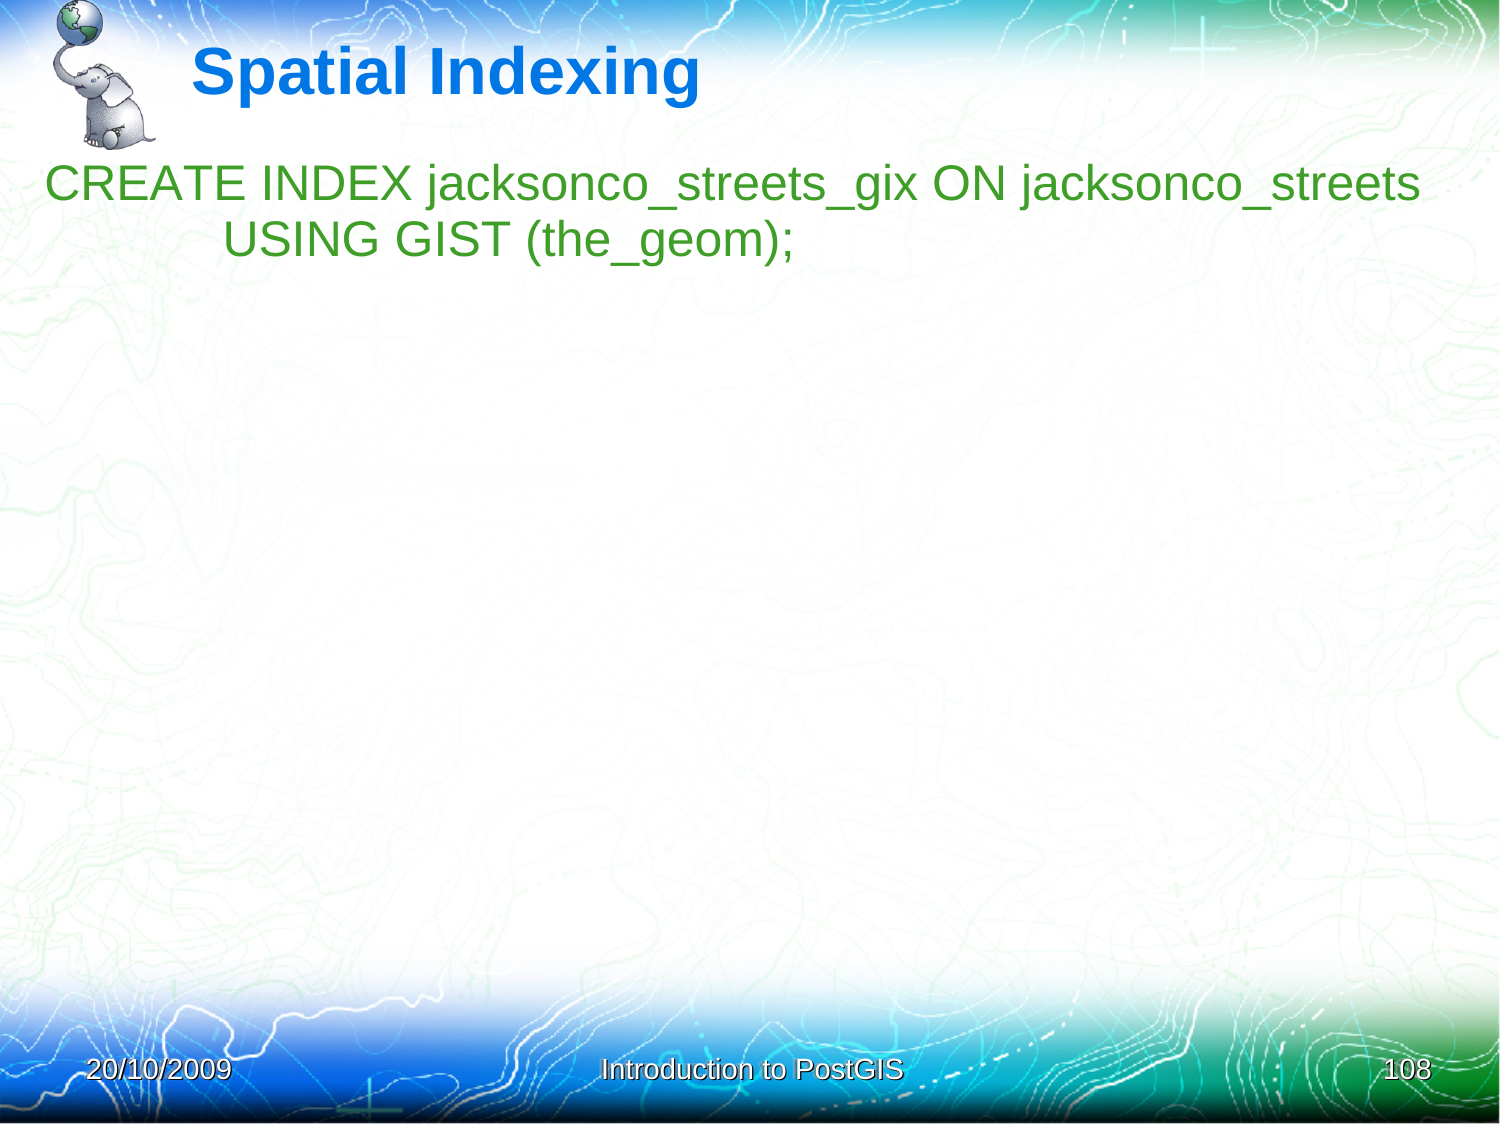

# Spatial Indexing
CREATE INDEX jacksonco_streets_gix ON jacksonco_streets USING GIST (the_geom);
20/10/2009
Introduction to PostGIS
108